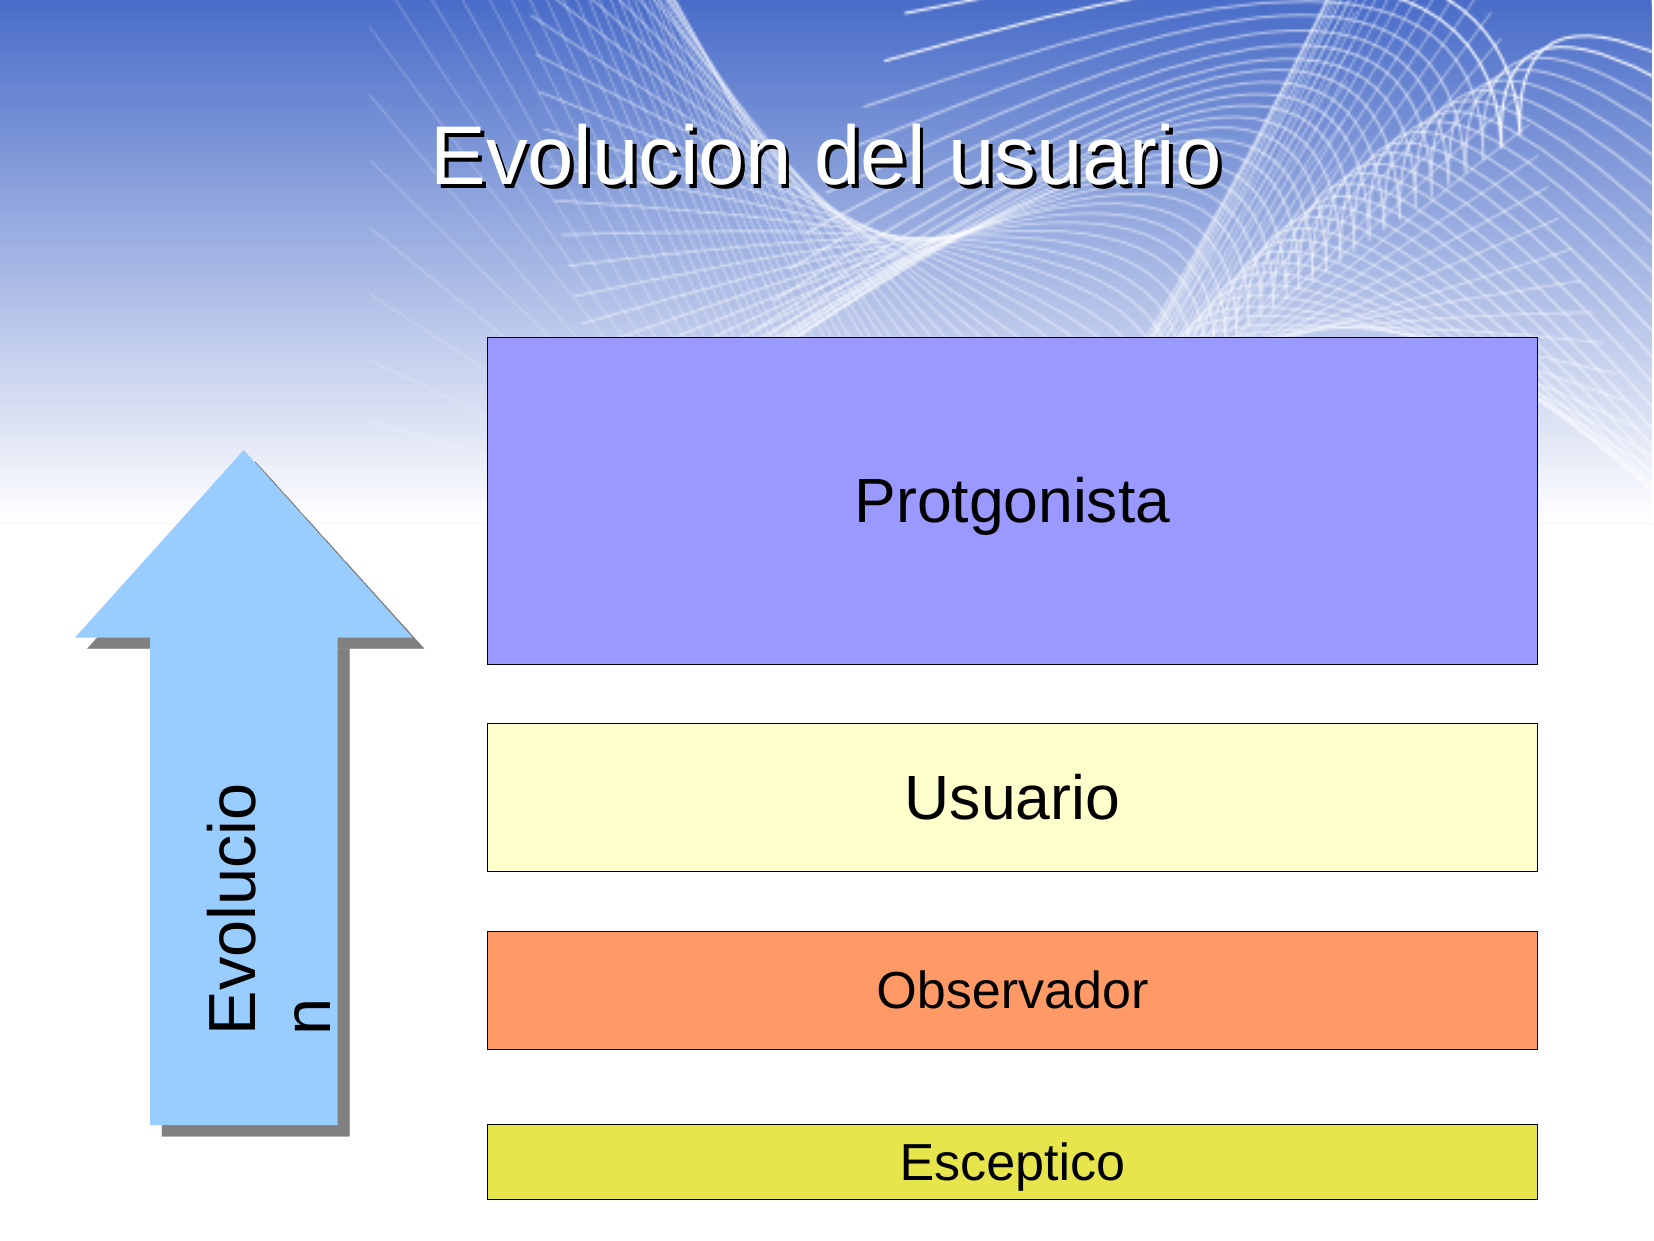

# Evolucion del usuario
Protgonista
Usuario
Evolucion
Observador
Esceptico